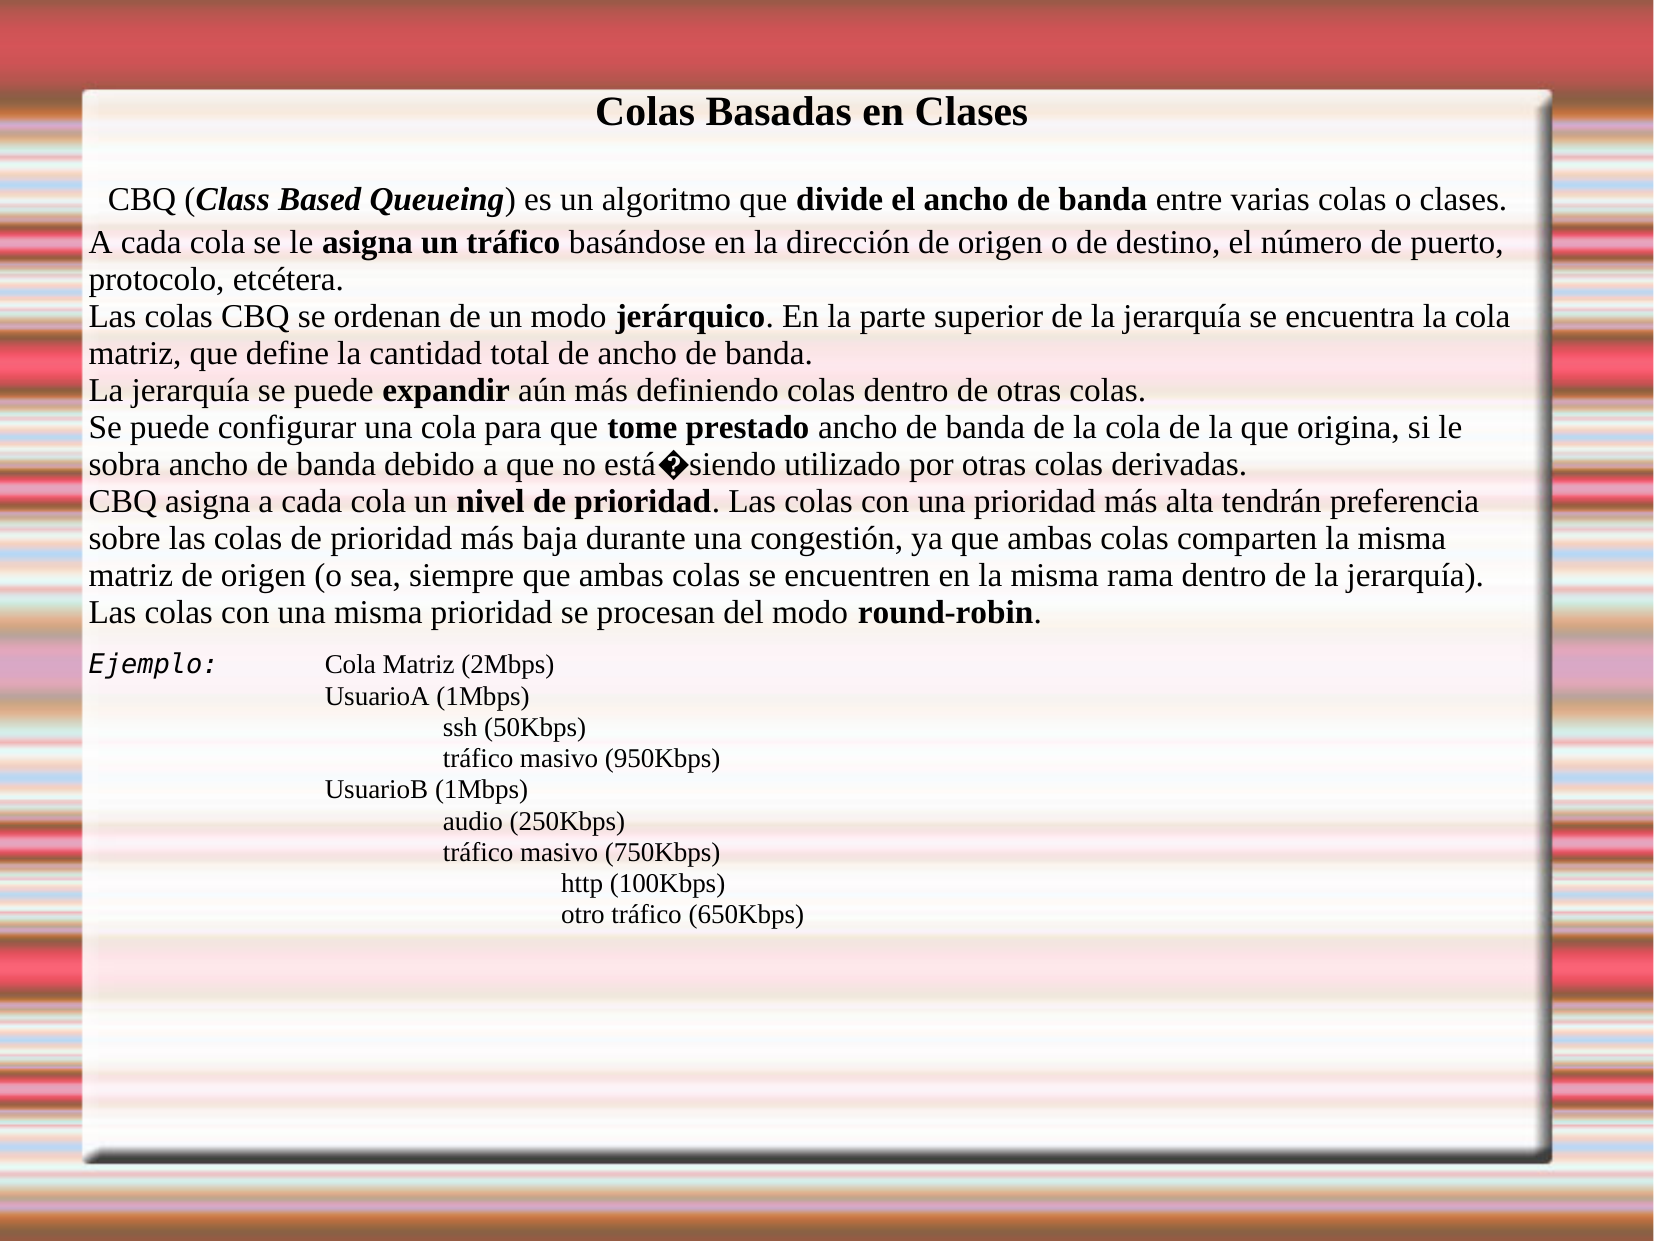

Colas Basadas en Clases
CBQ (Class Based Queueing) es un algoritmo que divide el ancho de banda entre varias colas o clases.
A cada cola se le asigna un tráfico basándose en la dirección de origen o de destino, el número de puerto, protocolo, etcétera.
Las colas CBQ se ordenan de un modo jerárquico. En la parte superior de la jerarquía se encuentra la cola matriz, que define la cantidad total de ancho de banda.
La jerarquía se puede expandir aún más definiendo colas dentro de otras colas.
Se puede configurar una cola para que tome prestado ancho de banda de la cola de la que origina, si le sobra ancho de banda debido a que no está�siendo utilizado por otras colas derivadas.
CBQ asigna a cada cola un nivel de prioridad. Las colas con una prioridad más alta tendrán preferencia sobre las colas de prioridad más baja durante una congestión, ya que ambas colas comparten la misma matriz de origen (o sea, siempre que ambas colas se encuentren en la misma rama dentro de la jerarquía). Las colas con una misma prioridad se procesan del modo round-robin.
Ejemplo:	Cola Matriz (2Mbps)
		UsuarioA (1Mbps)
			ssh (50Kbps)
			tráfico masivo (950Kbps)
		UsuarioB (1Mbps)
			audio (250Kbps)
			tráfico masivo (750Kbps)
				http (100Kbps)
				otro tráfico (650Kbps)